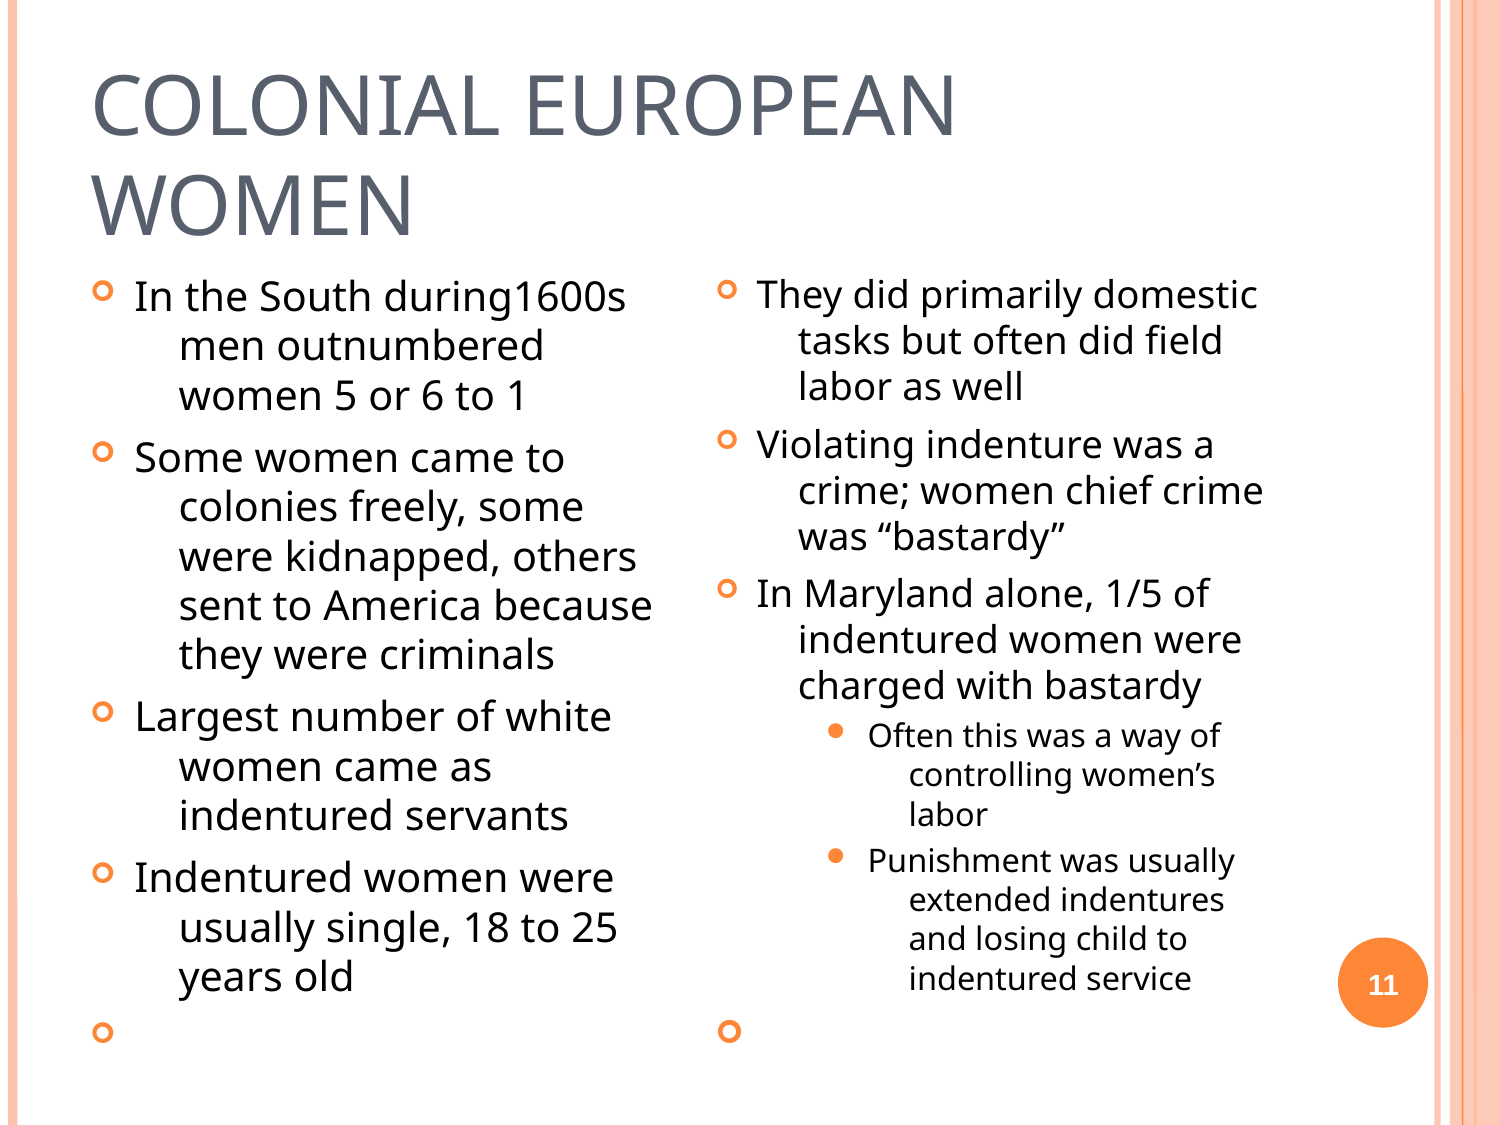

# Colonial European Women
In the South during1600s men outnumbered women 5 or 6 to 1
Some women came to colonies freely, some were kidnapped, others sent to America because they were criminals
Largest number of white women came as indentured servants
Indentured women were usually single, 18 to 25 years old
They did primarily domestic tasks but often did field labor as well
Violating indenture was a crime; women chief crime was “bastardy”
In Maryland alone, 1/5 of indentured women were charged with bastardy
Often this was a way of controlling women’s labor
Punishment was usually extended indentures and losing child to indentured service